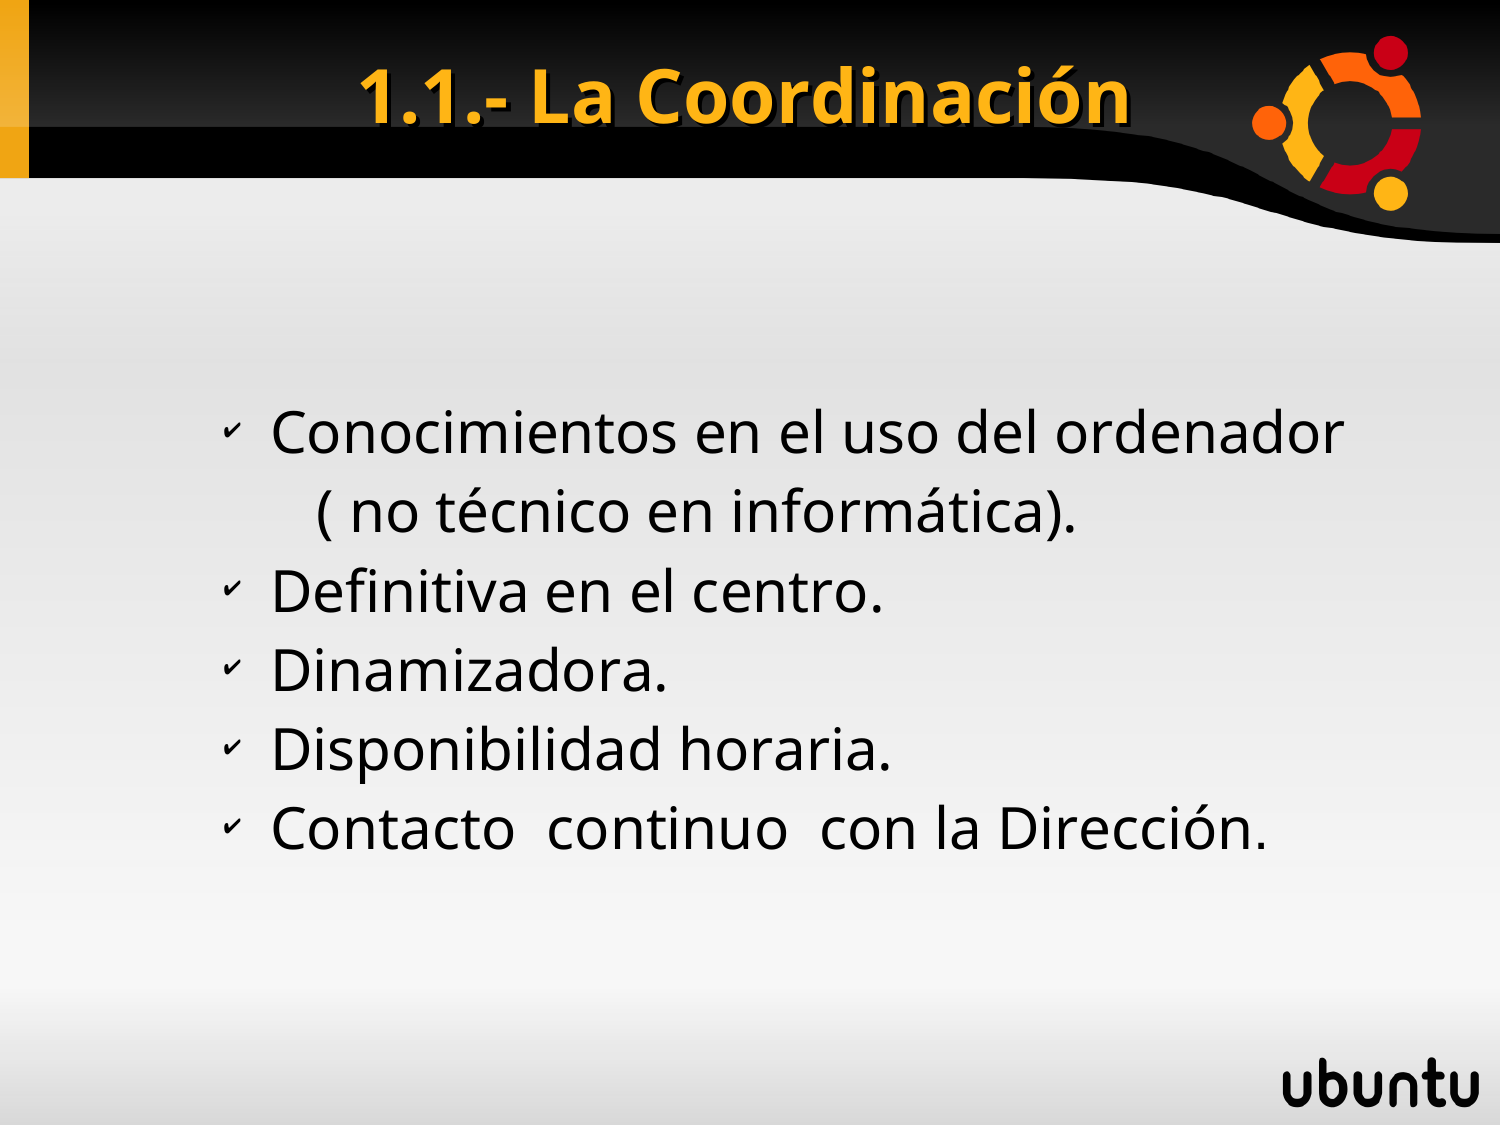

# 1.1.- La Coordinación
Conocimientos en el uso del ordenador ( no técnico en informática).
Definitiva en el centro.
Dinamizadora.
Disponibilidad horaria.
Contacto continuo con la Dirección.